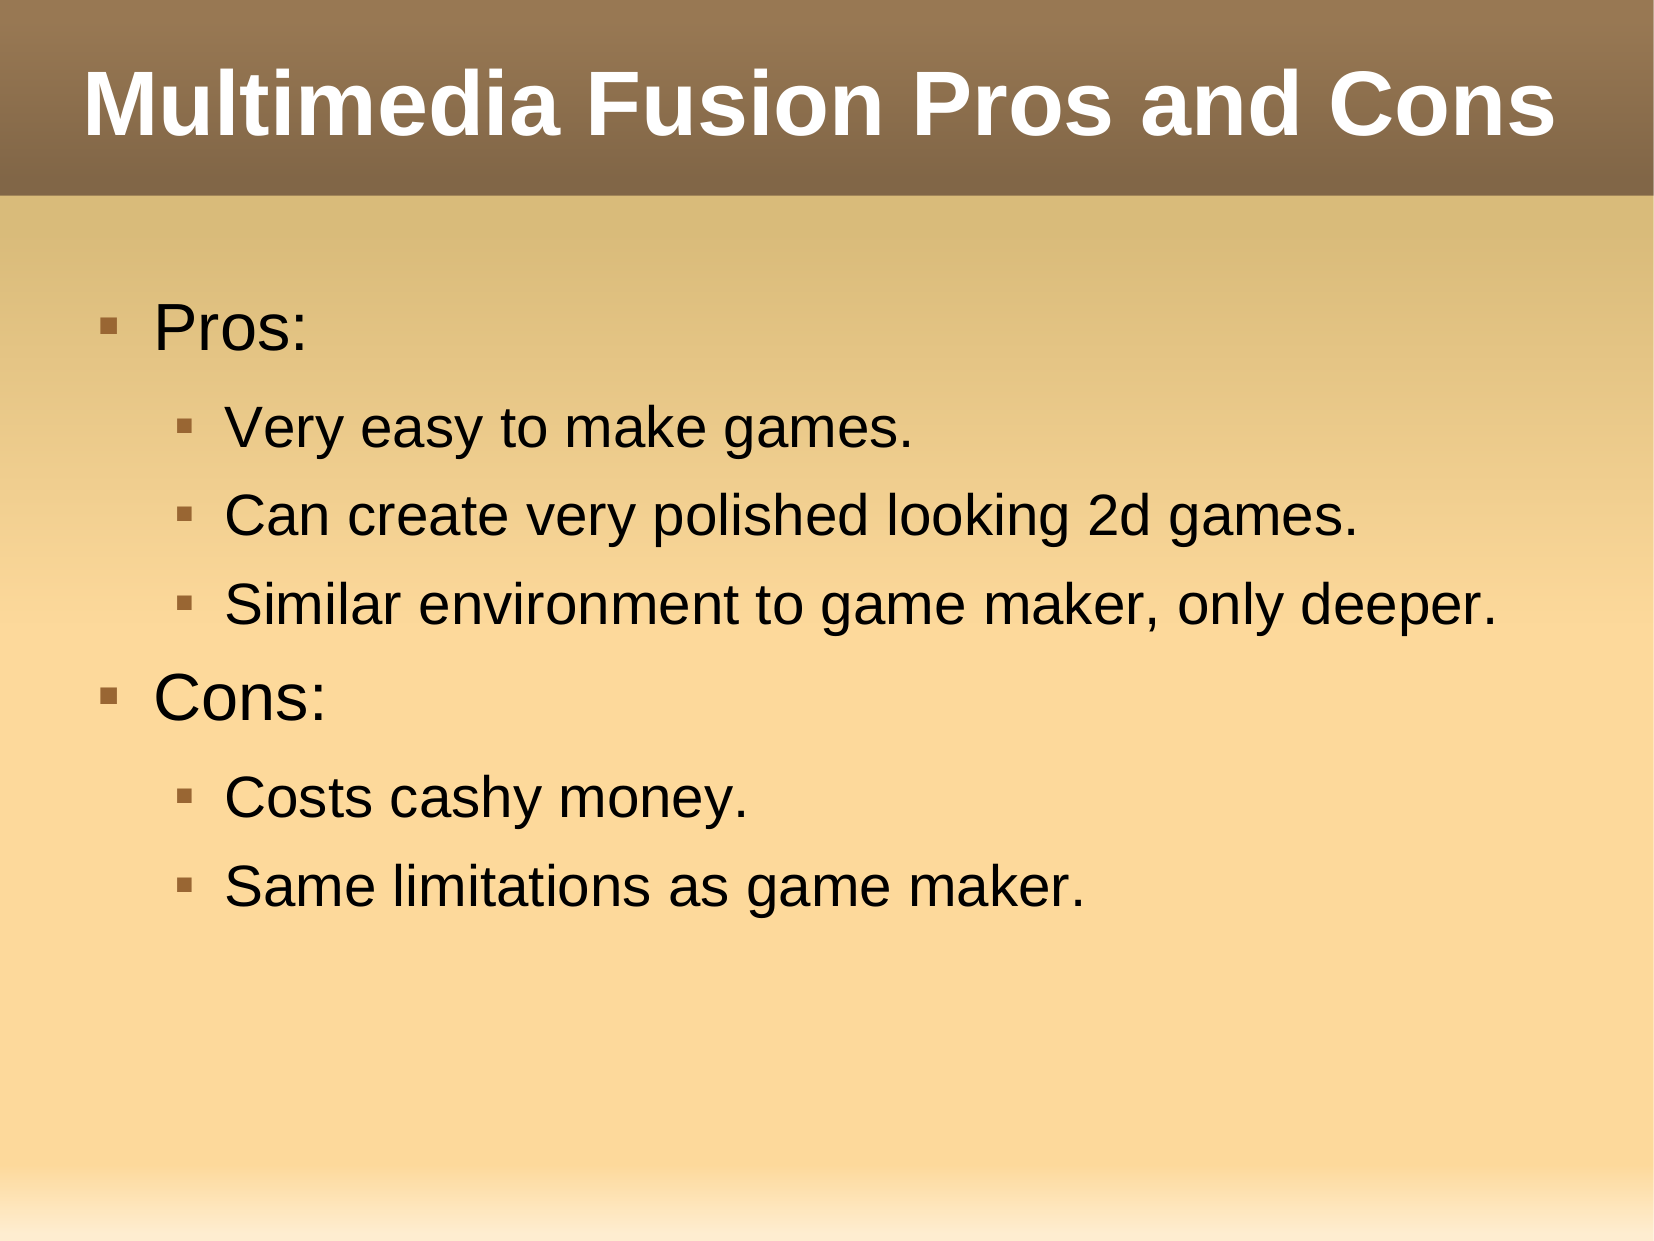

# Multimedia Fusion Pros and Cons
Pros:
Very easy to make games.
Can create very polished looking 2d games.
Similar environment to game maker, only deeper.
Cons:
Costs cashy money.
Same limitations as game maker.